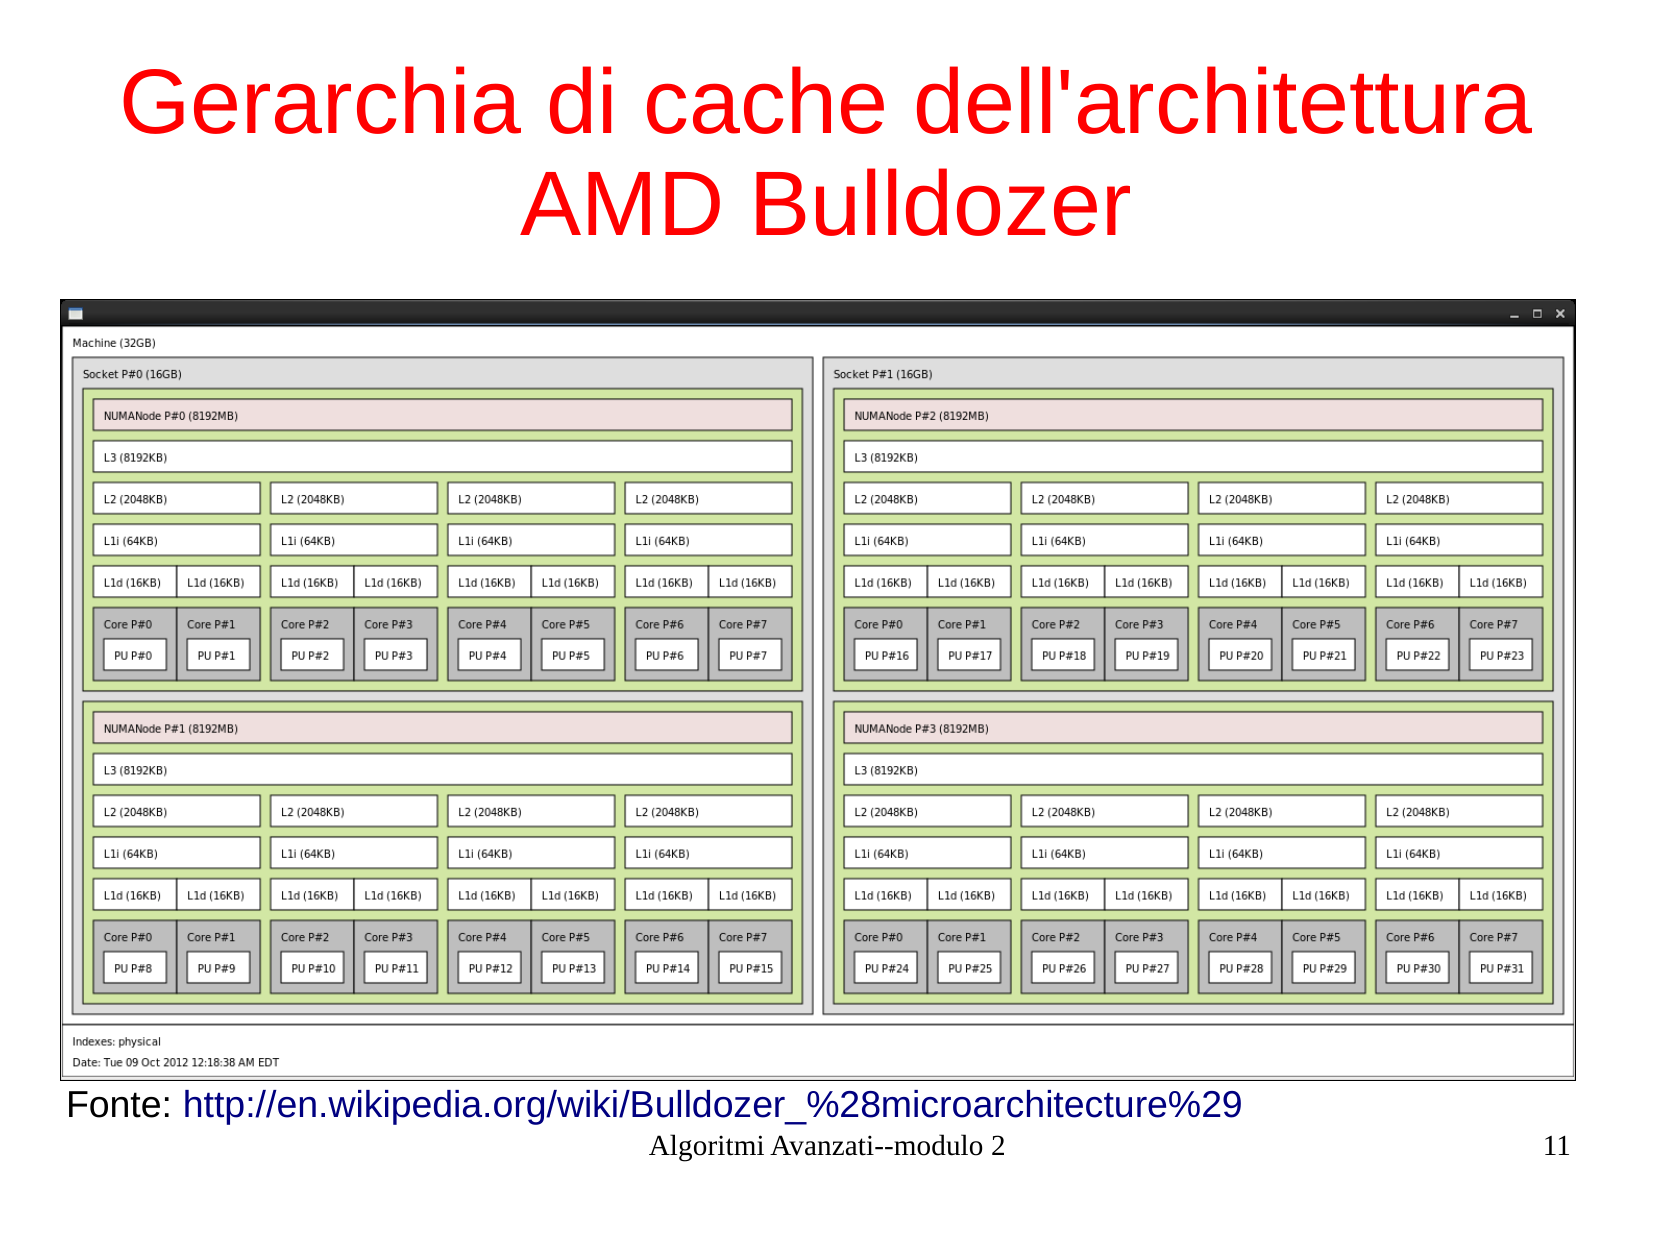

# Gerarchia di cache dell'architettura AMD Bulldozer
Fonte: http://en.wikipedia.org/wiki/Bulldozer_%28microarchitecture%29
Algoritmi Avanzati--modulo 2
11